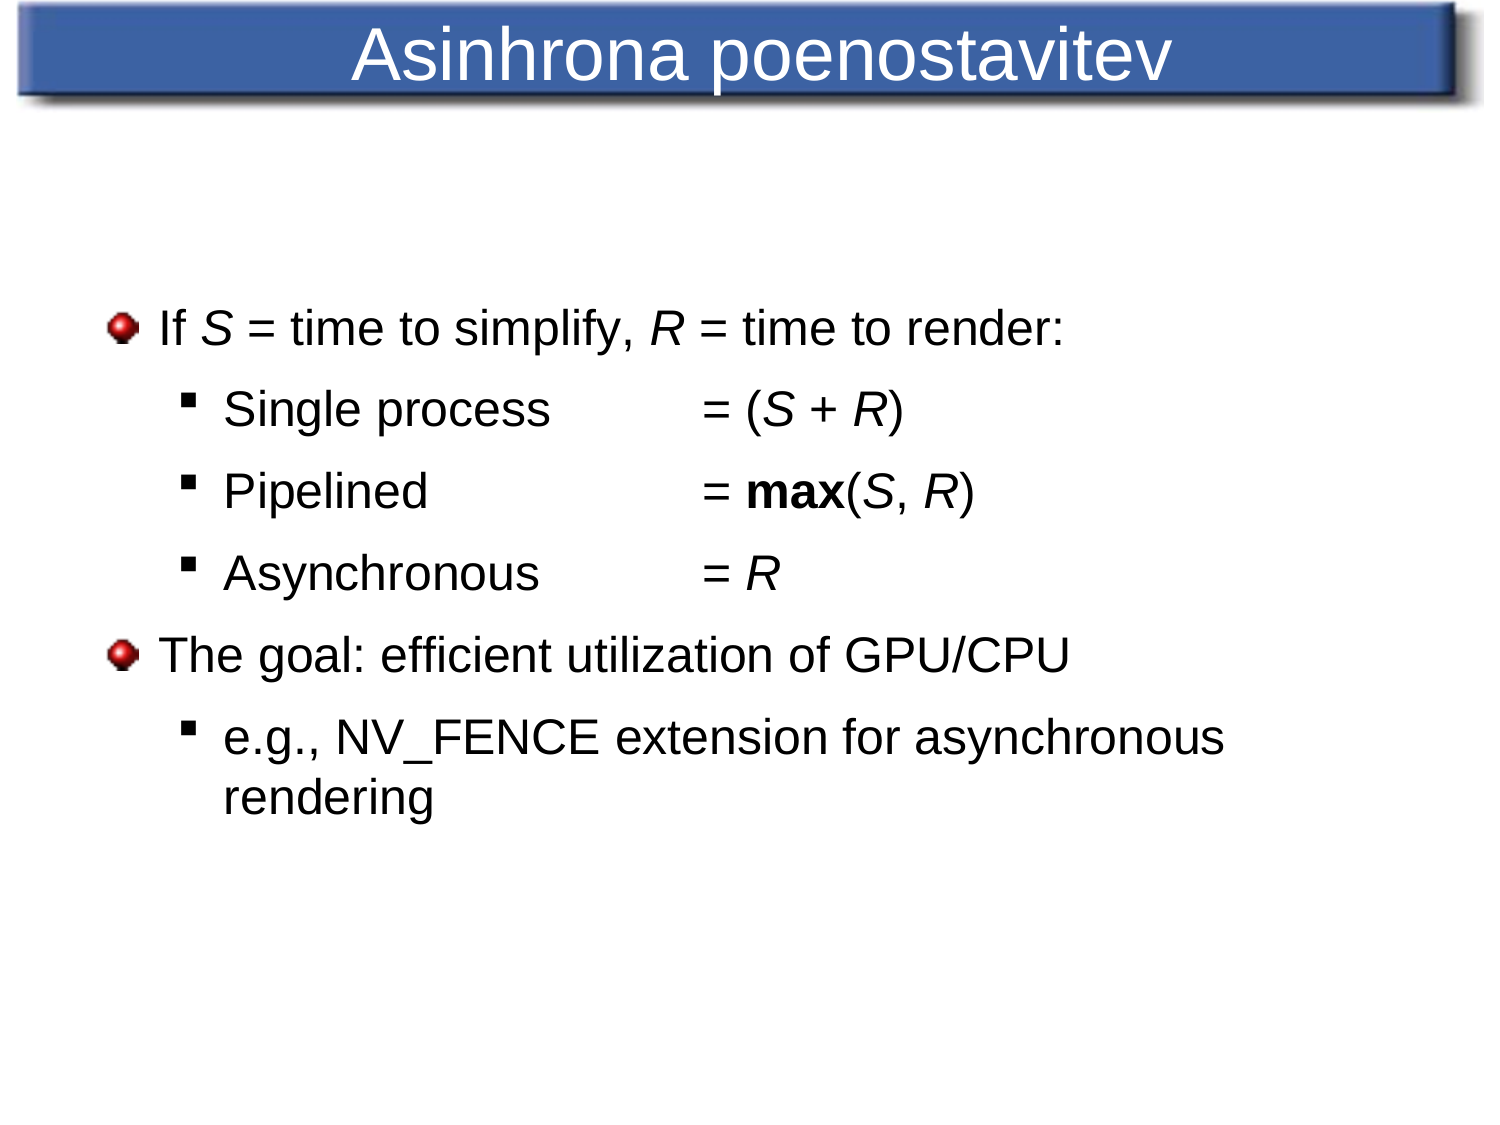

# Asinhrona poenostavitev
If S = time to simplify, R = time to render:
Single process 	= (S + R)
Pipelined 		= max(S, R)
Asynchronous 	= R
The goal: efficient utilization of GPU/CPU
e.g., NV_FENCE extension for asynchronous rendering